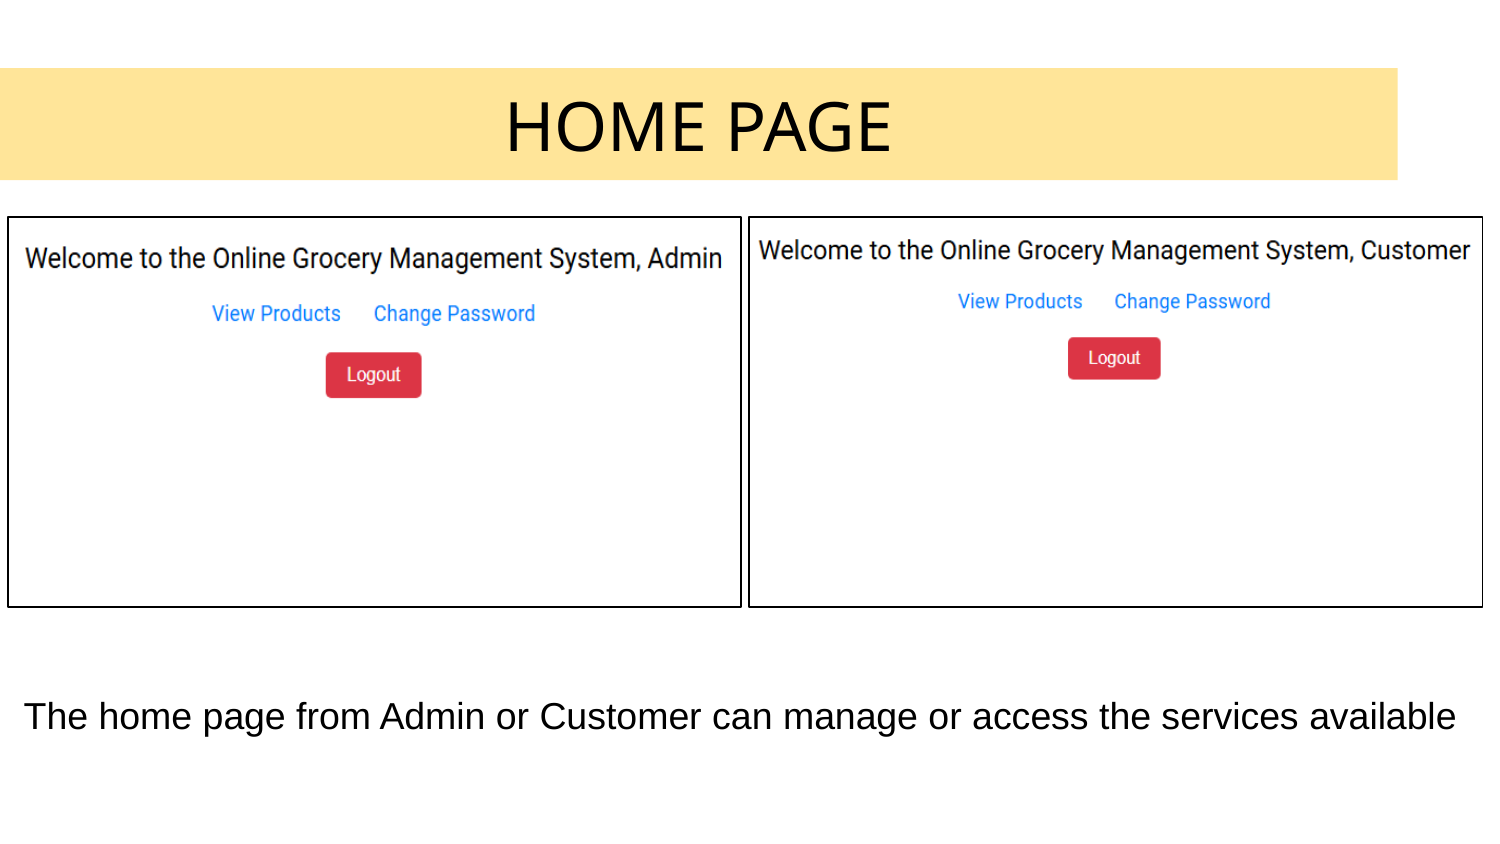

# HOME PAGE
The home page from Admin or Customer can manage or access the services available